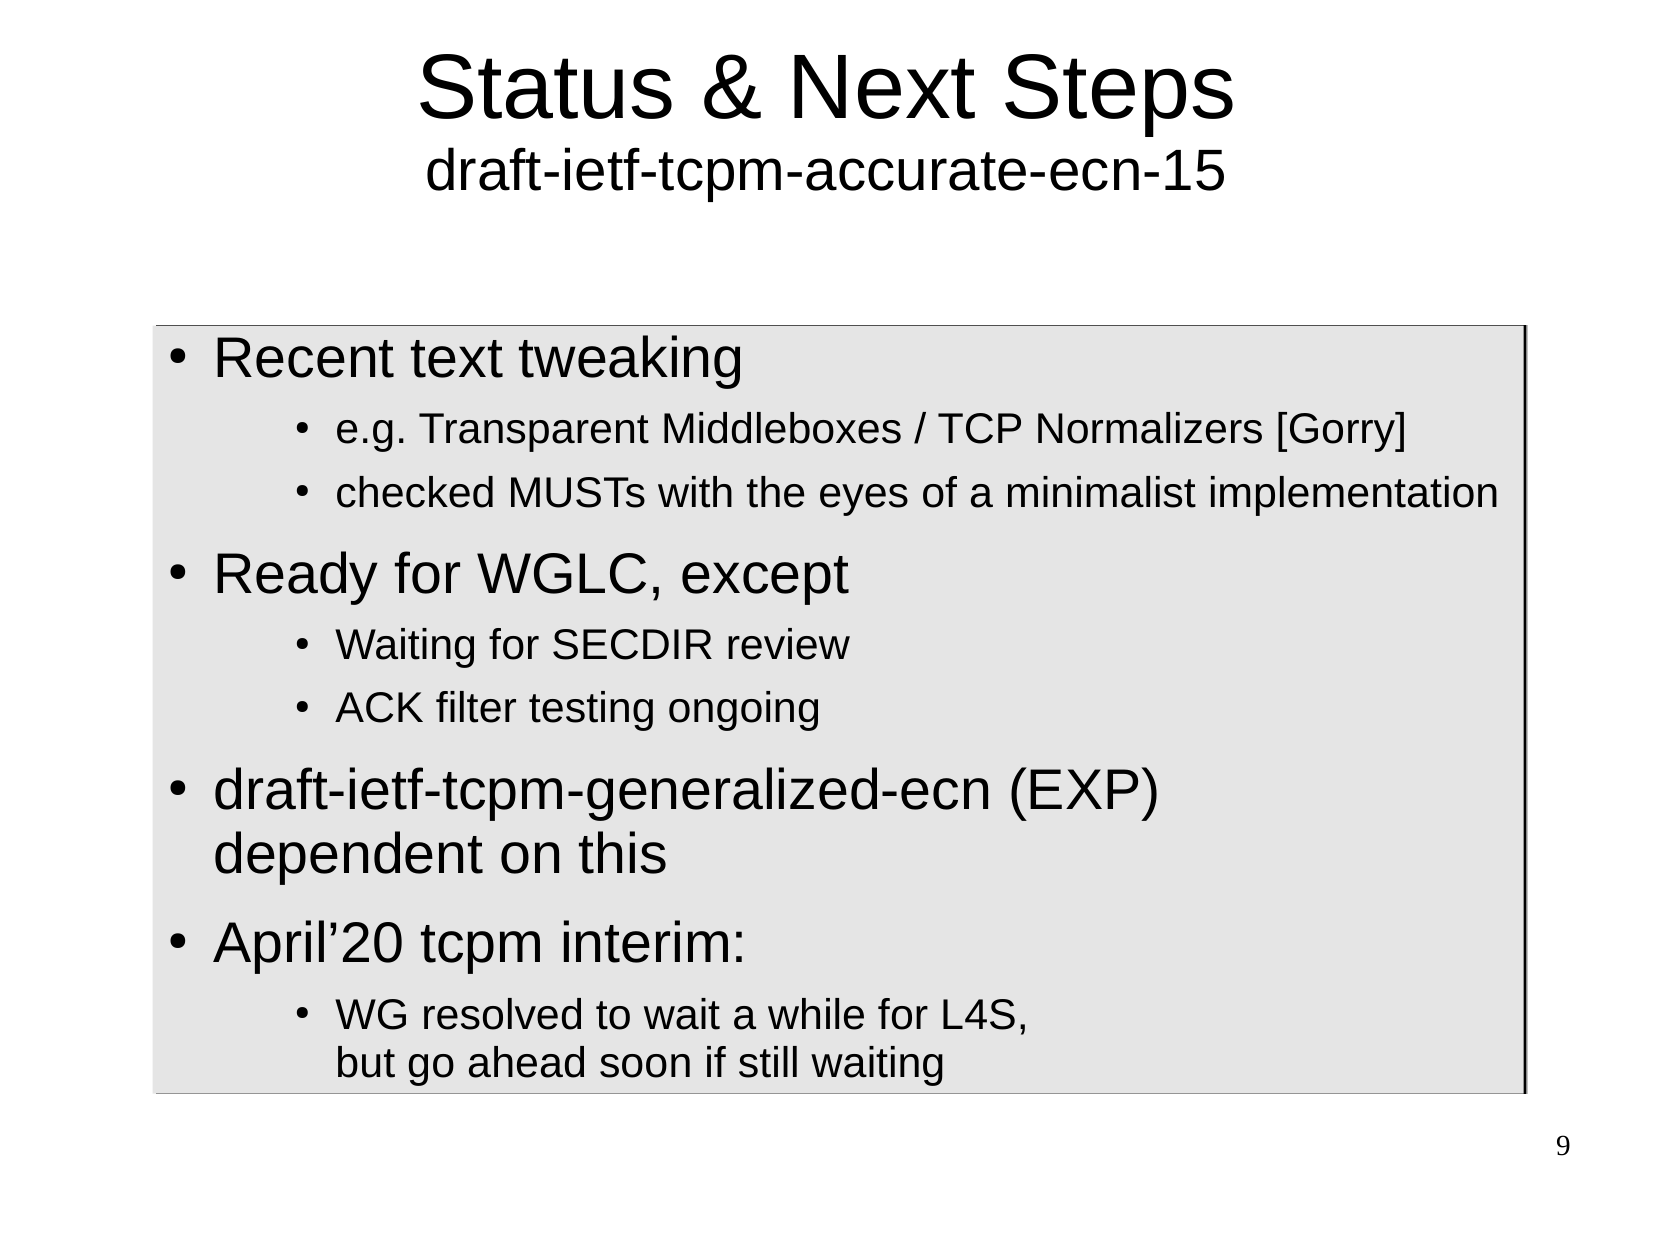

# Status & Next Steps draft-ietf-tcpm-accurate-ecn-15
Recent text tweaking
e.g. Transparent Middleboxes / TCP Normalizers [Gorry]
checked MUSTs with the eyes of a minimalist implementation
Ready for WGLC, except
Waiting for SECDIR review
ACK filter testing ongoing
draft-ietf-tcpm-generalized-ecn (EXP)
dependent on this
April’20 tcpm interim:
WG resolved to wait a while for L4S,
but go ahead soon if still waiting
9